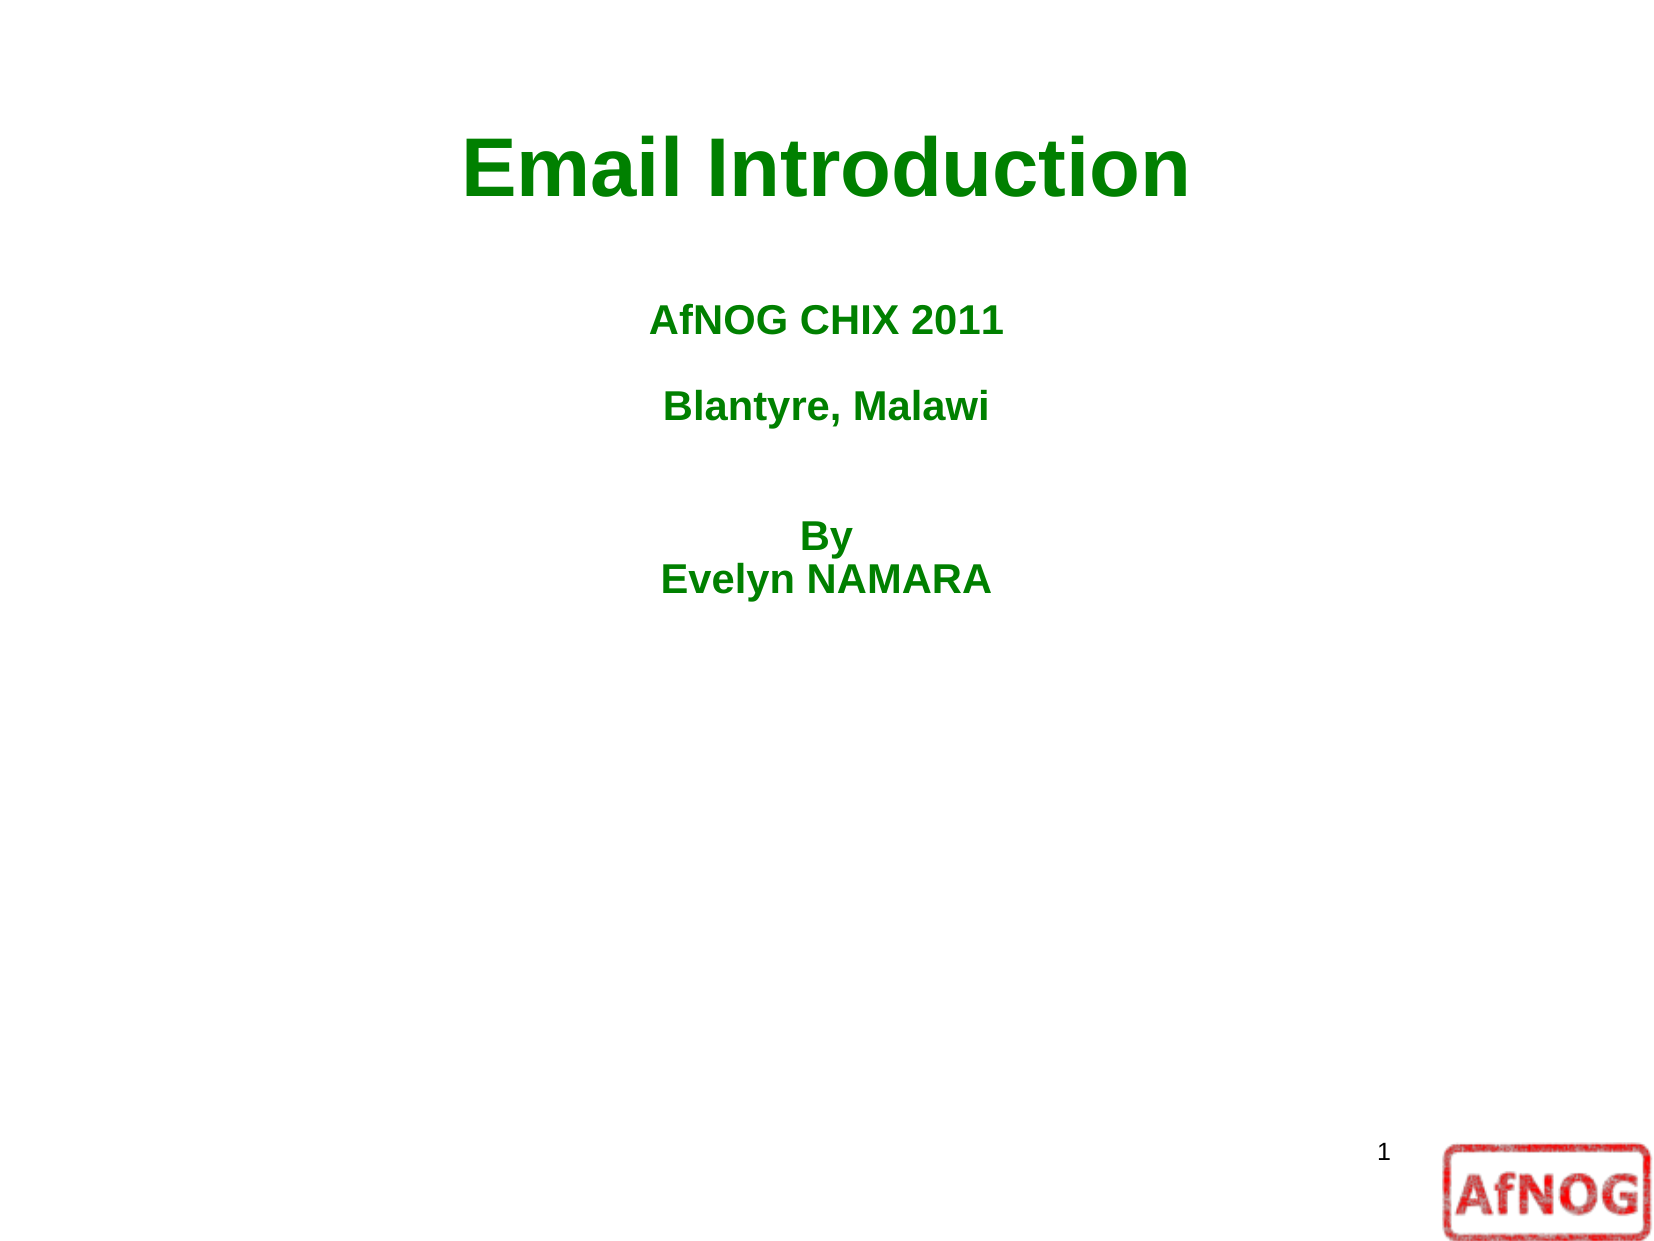

# Email Introduction AfNOG CHIX 2011 Blantyre, Malawi By Evelyn NAMARA